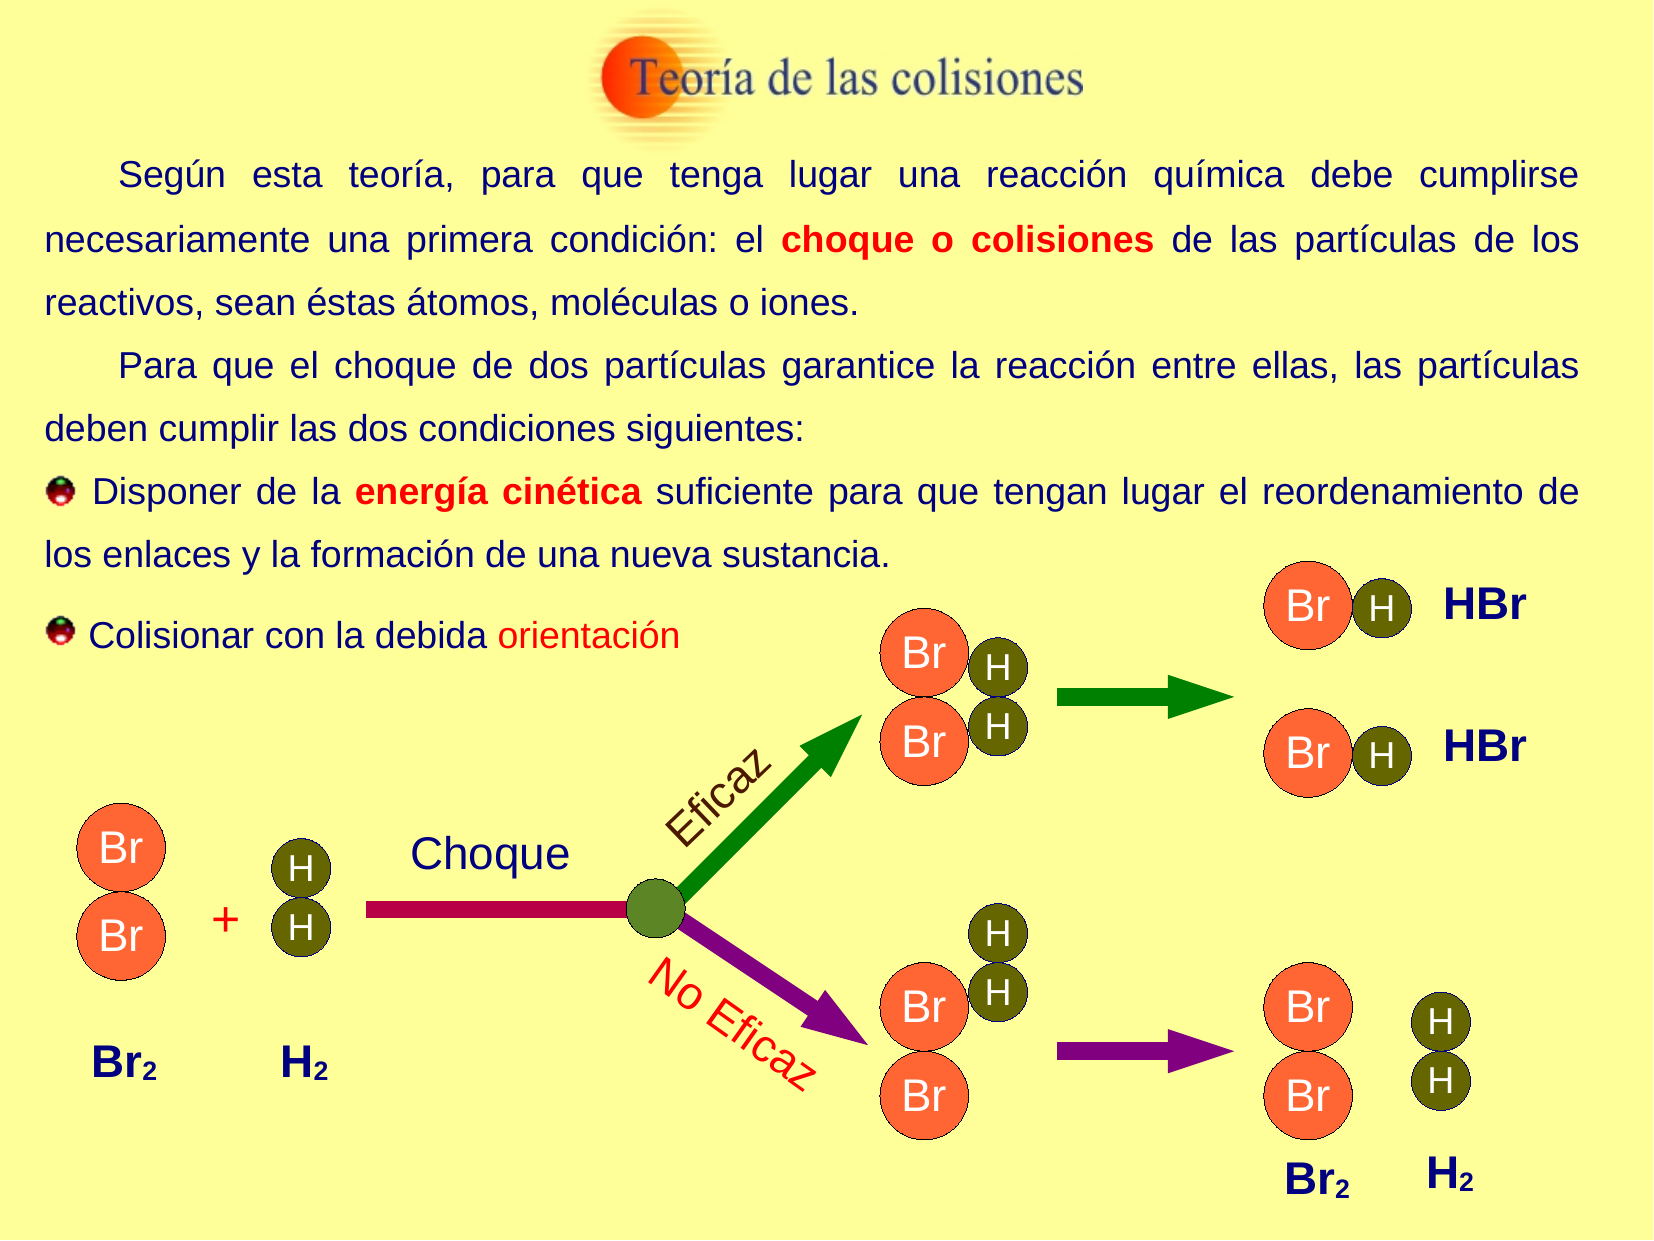

Según esta teoría, para que tenga lugar una reacción química debe cumplirse necesariamente una primera condición: el choque o colisiones de las partículas de los reactivos, sean éstas átomos, moléculas o iones.
	Para que el choque de dos partículas garantice la reacción entre ellas, las partículas deben cumplir las dos condiciones siguientes:
 Disponer de la energía cinética suficiente para que tengan lugar el reordenamiento de los enlaces y la formación de una nueva sustancia.
 Colisionar con la debida orientación
Br
H
HBr
Br
HBr
H
Br
Br
H
H
Eficaz
Choque
No Eficaz
Br
Br
Br2
H
H
H2
+
H
H
Br
Br
Br
Br
H
H
H2
Br2